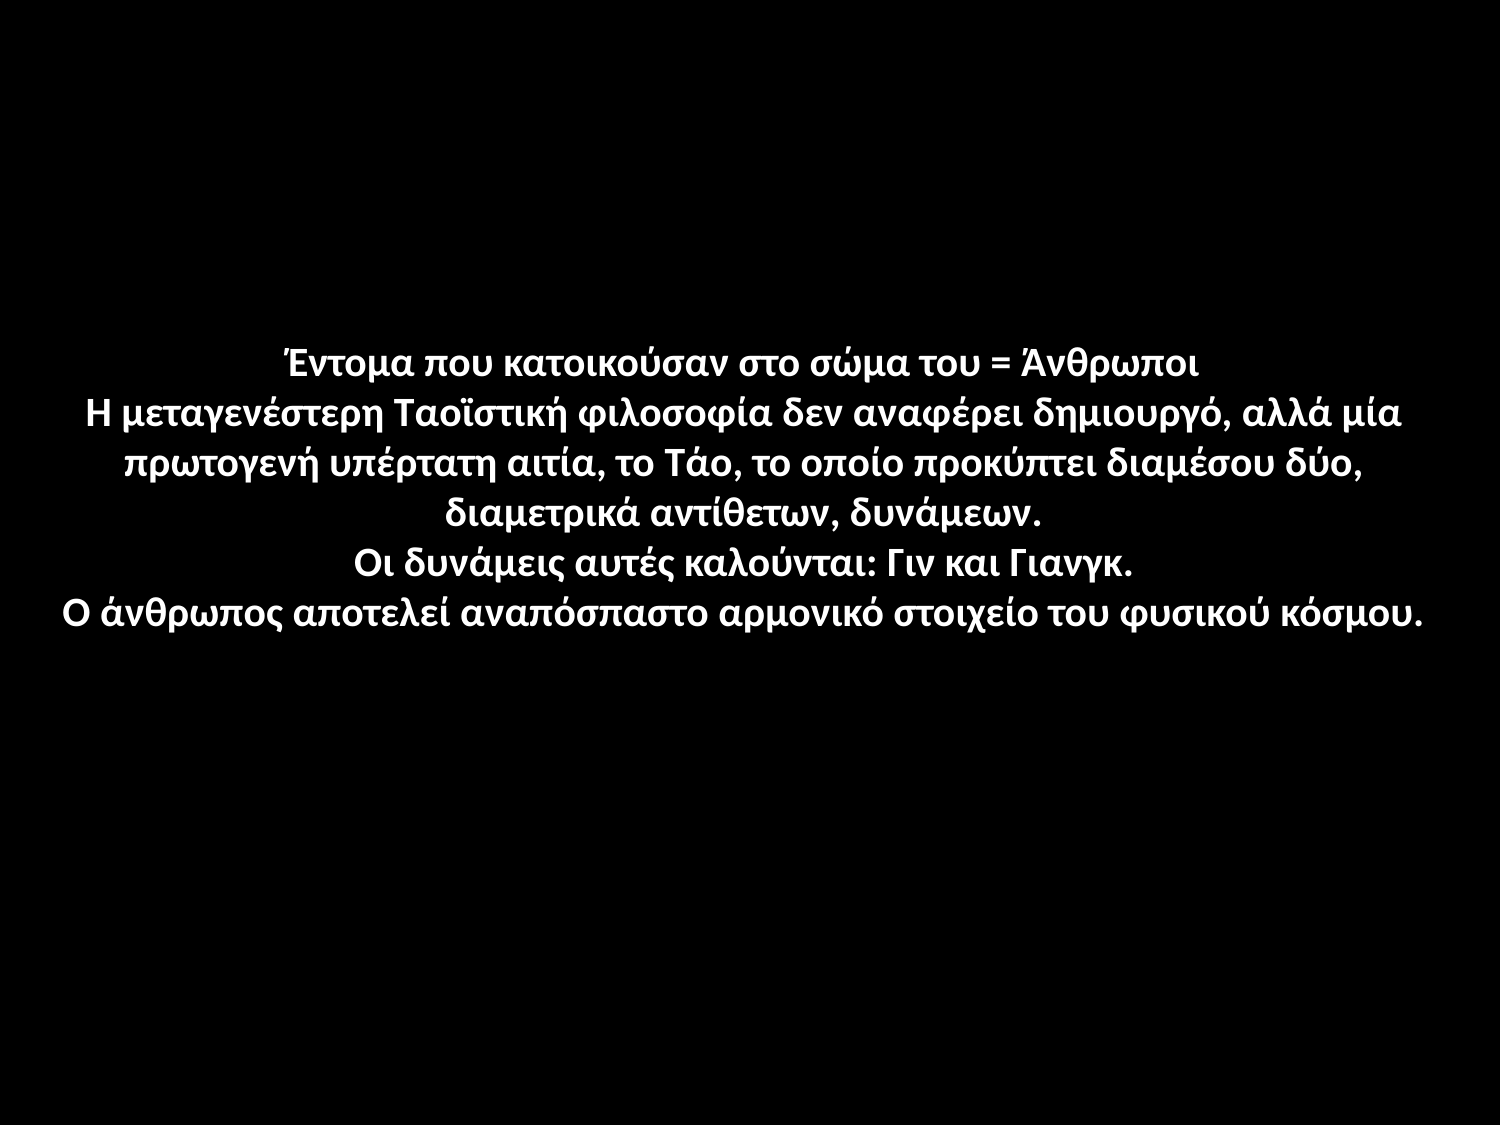

Έντομα που κατοικούσαν στο σώμα του = Άνθρωποι
Η μεταγενέστερη Ταοϊστική φιλοσοφία δεν αναφέρει δημιουργό, αλλά μία πρωτογενή υπέρτατη αιτία, το Τάο, το οποίο προκύπτει διαμέσου δύο, διαμετρικά αντίθετων, δυνάμεων.
Οι δυνάμεις αυτές καλούνται: Γιν και Γιανγκ.
Ο άνθρωπος αποτελεί αναπόσπαστο αρμονικό στοιχείο του φυσικού κόσμου.